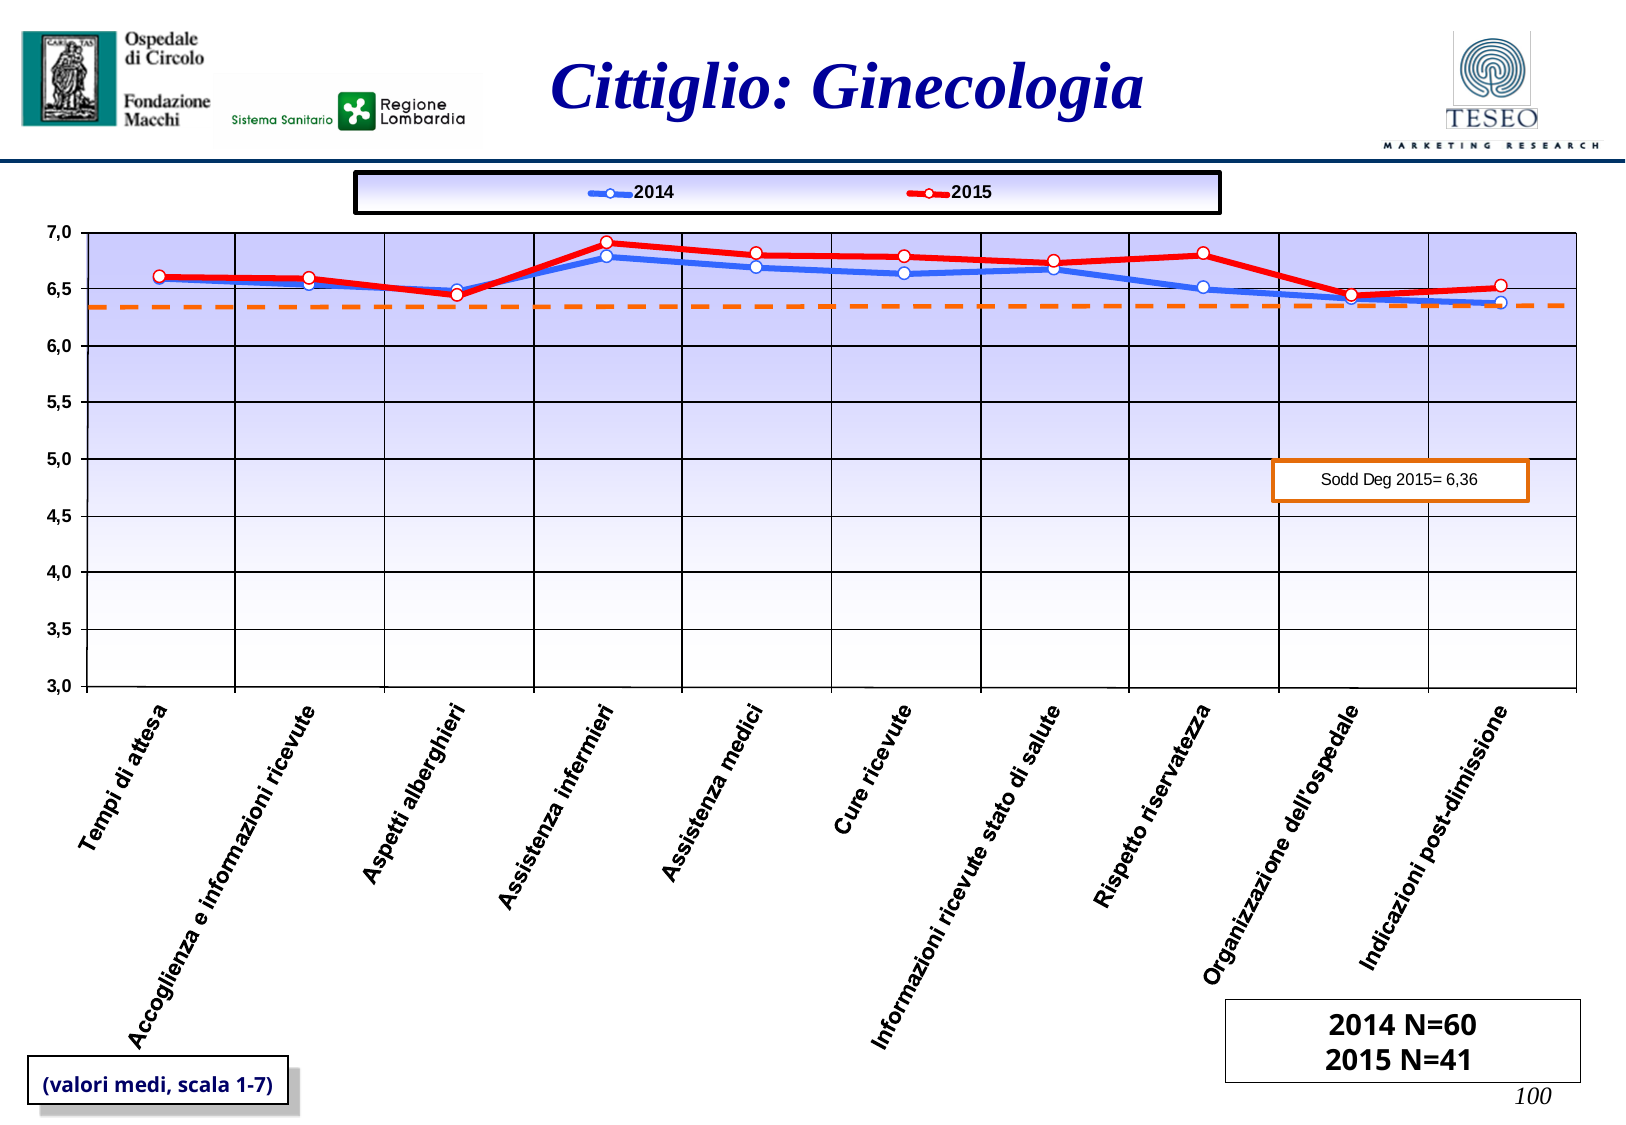

Cittiglio: Ginecologia
2014 N=60
2015 N=41
(valori medi, scala 1-7)